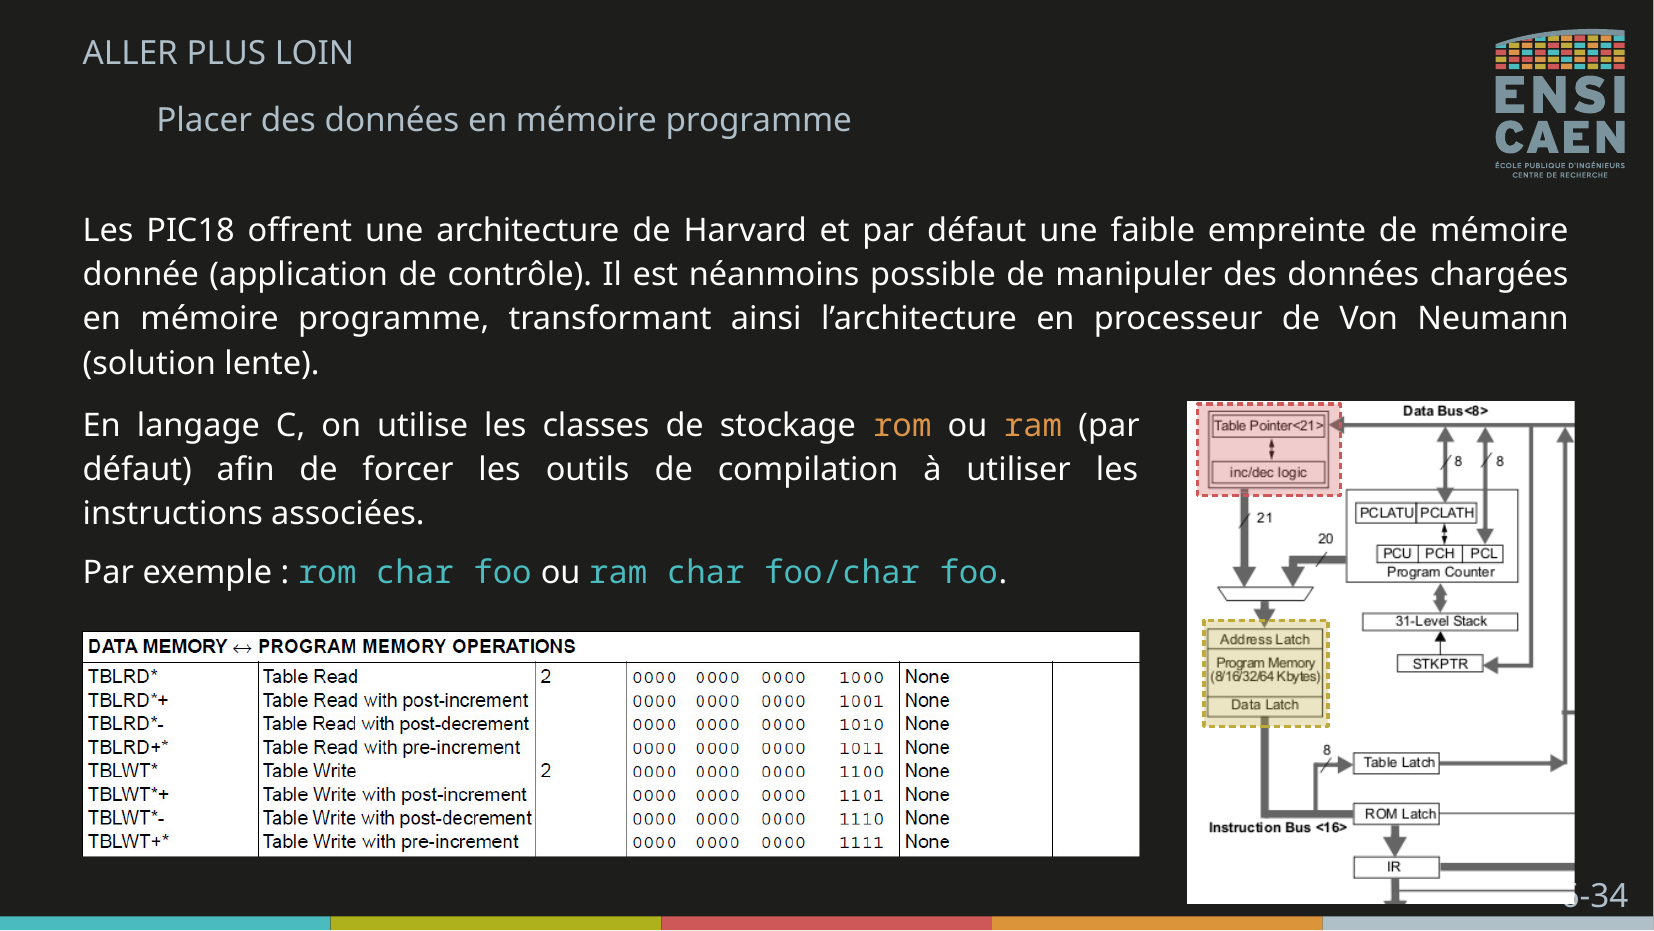

# ALLER PLUS LOIN Placer des données en mémoire programme
Les PIC18 offrent une architecture de Harvard et par défaut une faible empreinte de mémoire donnée (application de contrôle). Il est néanmoins possible de manipuler des données chargées en mémoire programme, transformant ainsi l’architecture en processeur de Von Neumann (solution lente).
En langage C, on utilise les classes de stockage rom ou ram (par défaut) afin de forcer les outils de compilation à utiliser les instructions associées.
Par exemple : rom char foo ou ram char foo/char foo.